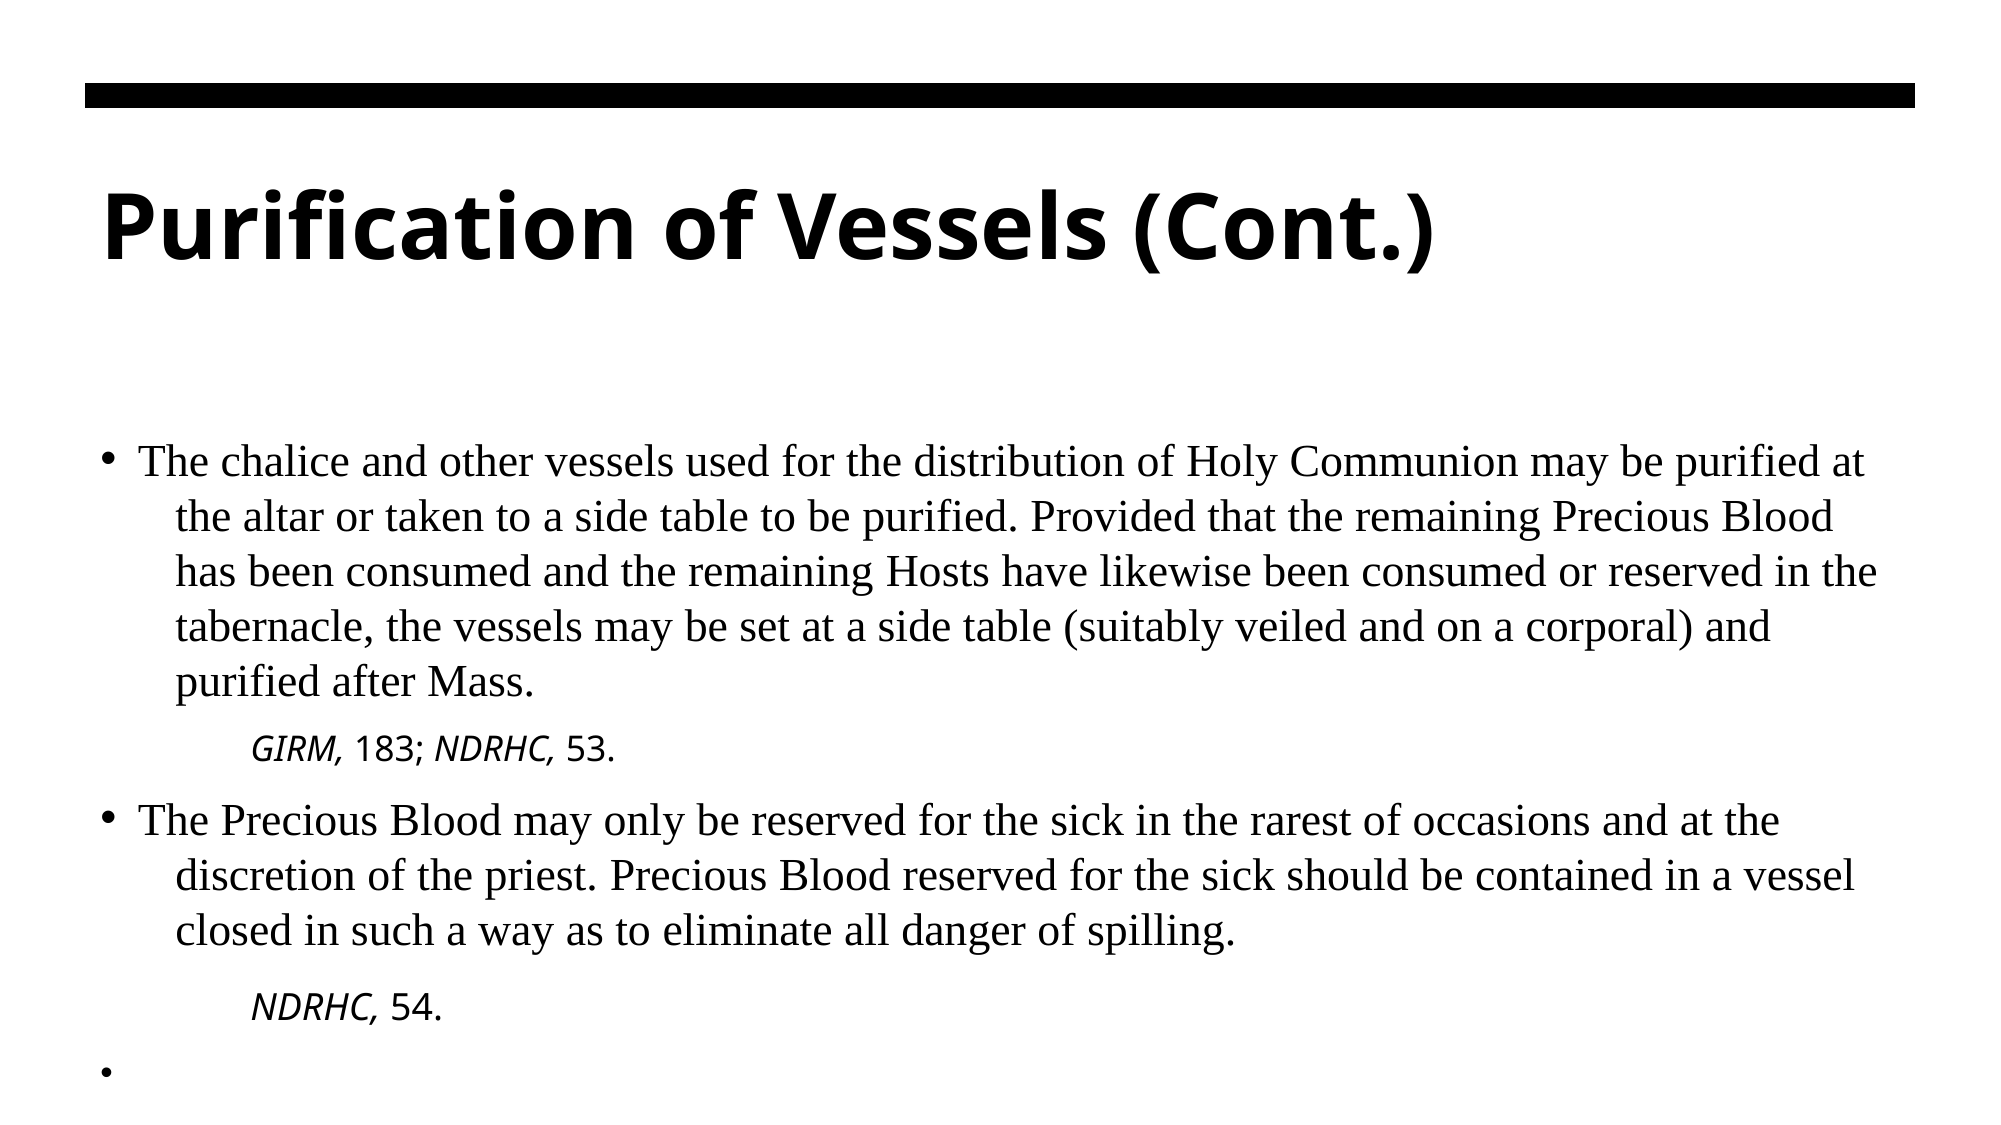

# Purification of Vessels (Cont.)
The chalice and other vessels used for the distribution of Holy Communion may be purified at the altar or taken to a side table to be purified. Provided that the remaining Precious Blood has been consumed and the remaining Hosts have likewise been consumed or reserved in the tabernacle, the vessels may be set at a side table (suitably veiled and on a corporal) and purified after Mass.
		GIRM, 183; NDRHC, 53.
The Precious Blood may only be reserved for the sick in the rarest of occasions and at the discretion of the priest. Precious Blood reserved for the sick should be contained in a vessel closed in such a way as to eliminate all danger of spilling.
		NDRHC, 54.